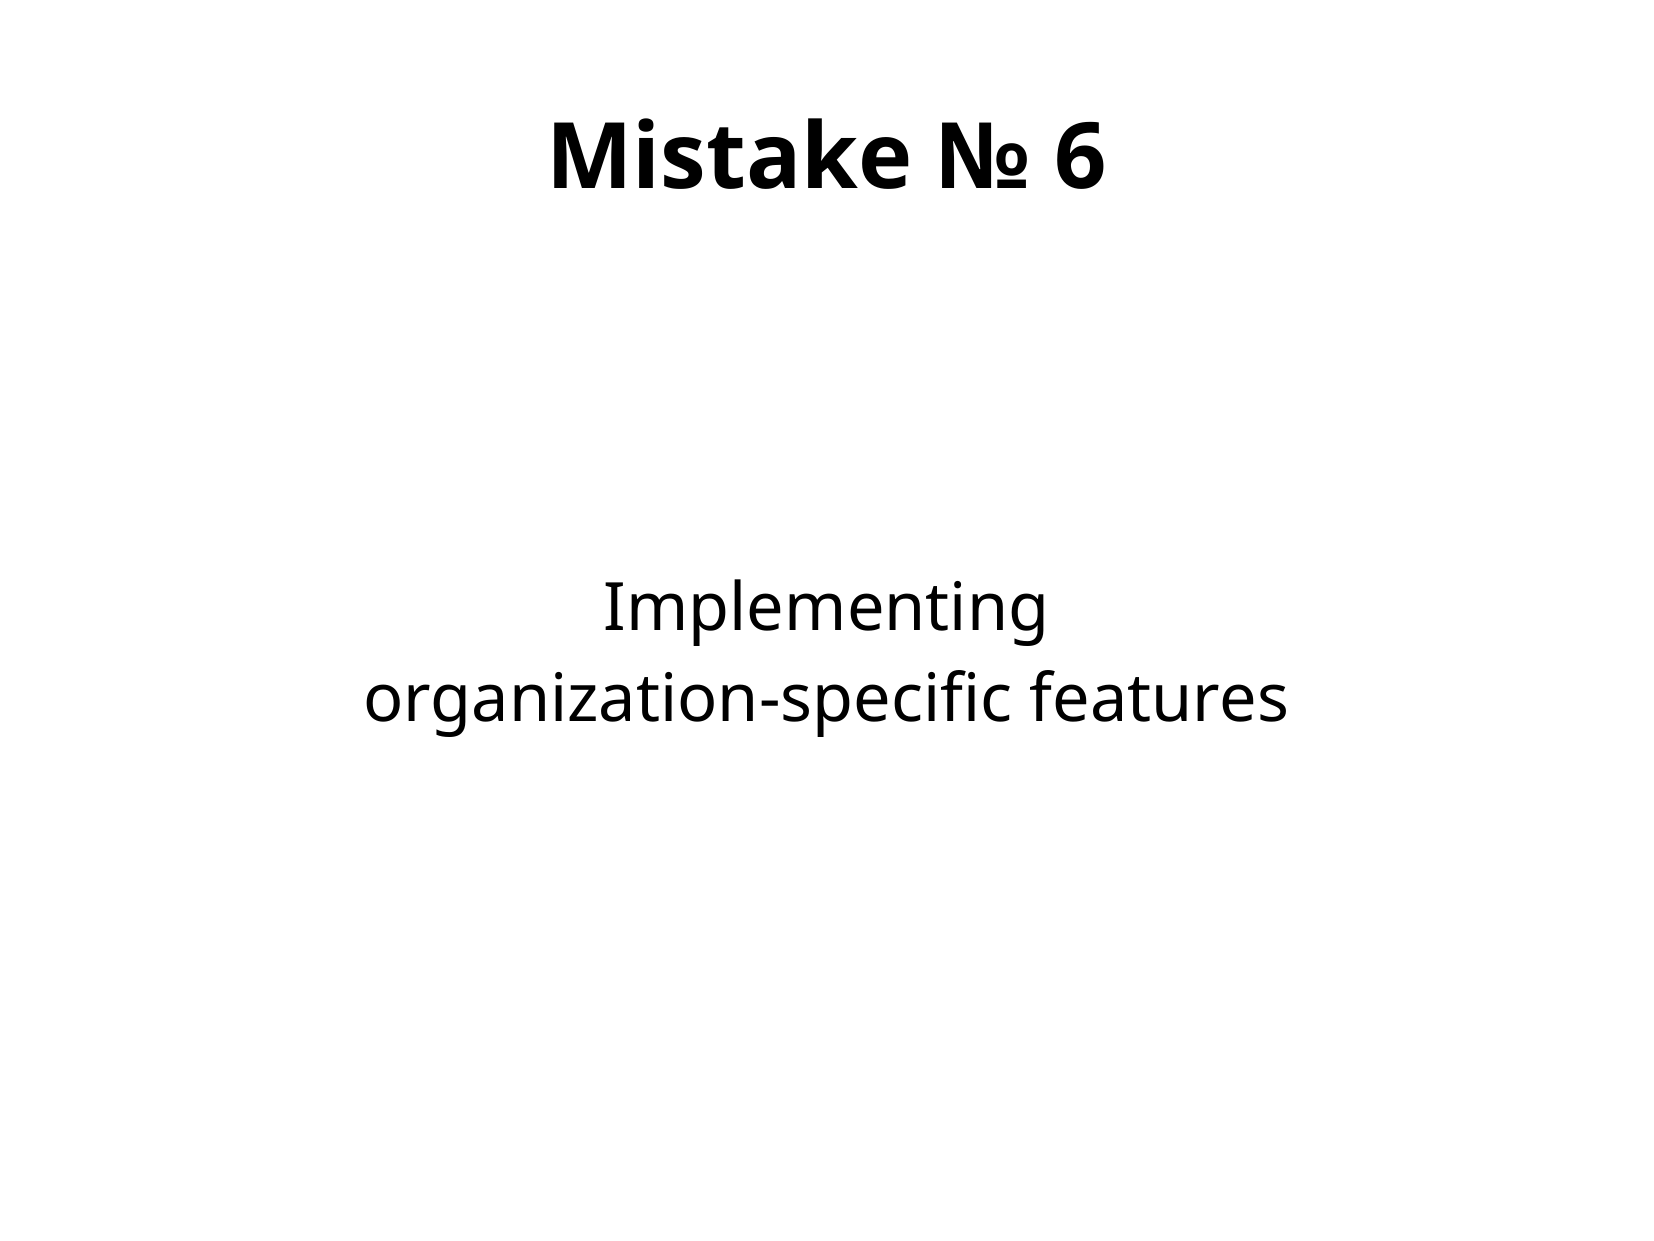

# Mistake № 6
Implementing
organization-specific features